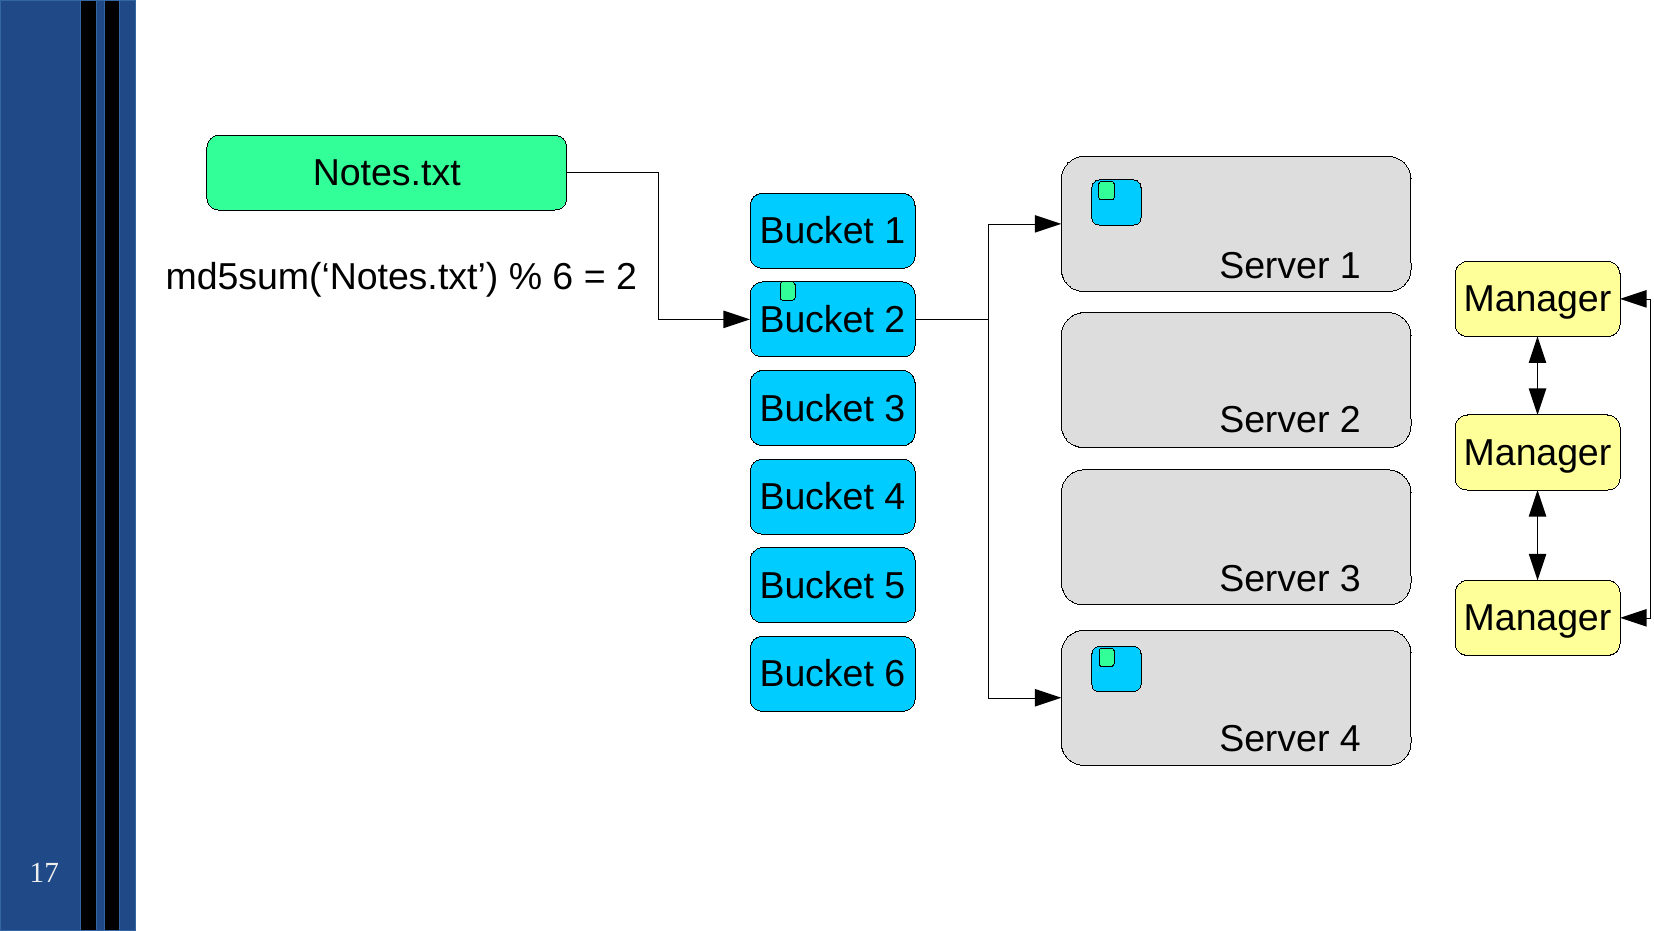

Notes.txt
Bucket 1
Server 1
md5sum(‘Notes.txt’) % 6 = 2
Manager
Bucket 2
Bucket 3
Server 2
Manager
Bucket 4
Bucket 5
Server 3
Manager
Bucket 6
Server 4
17